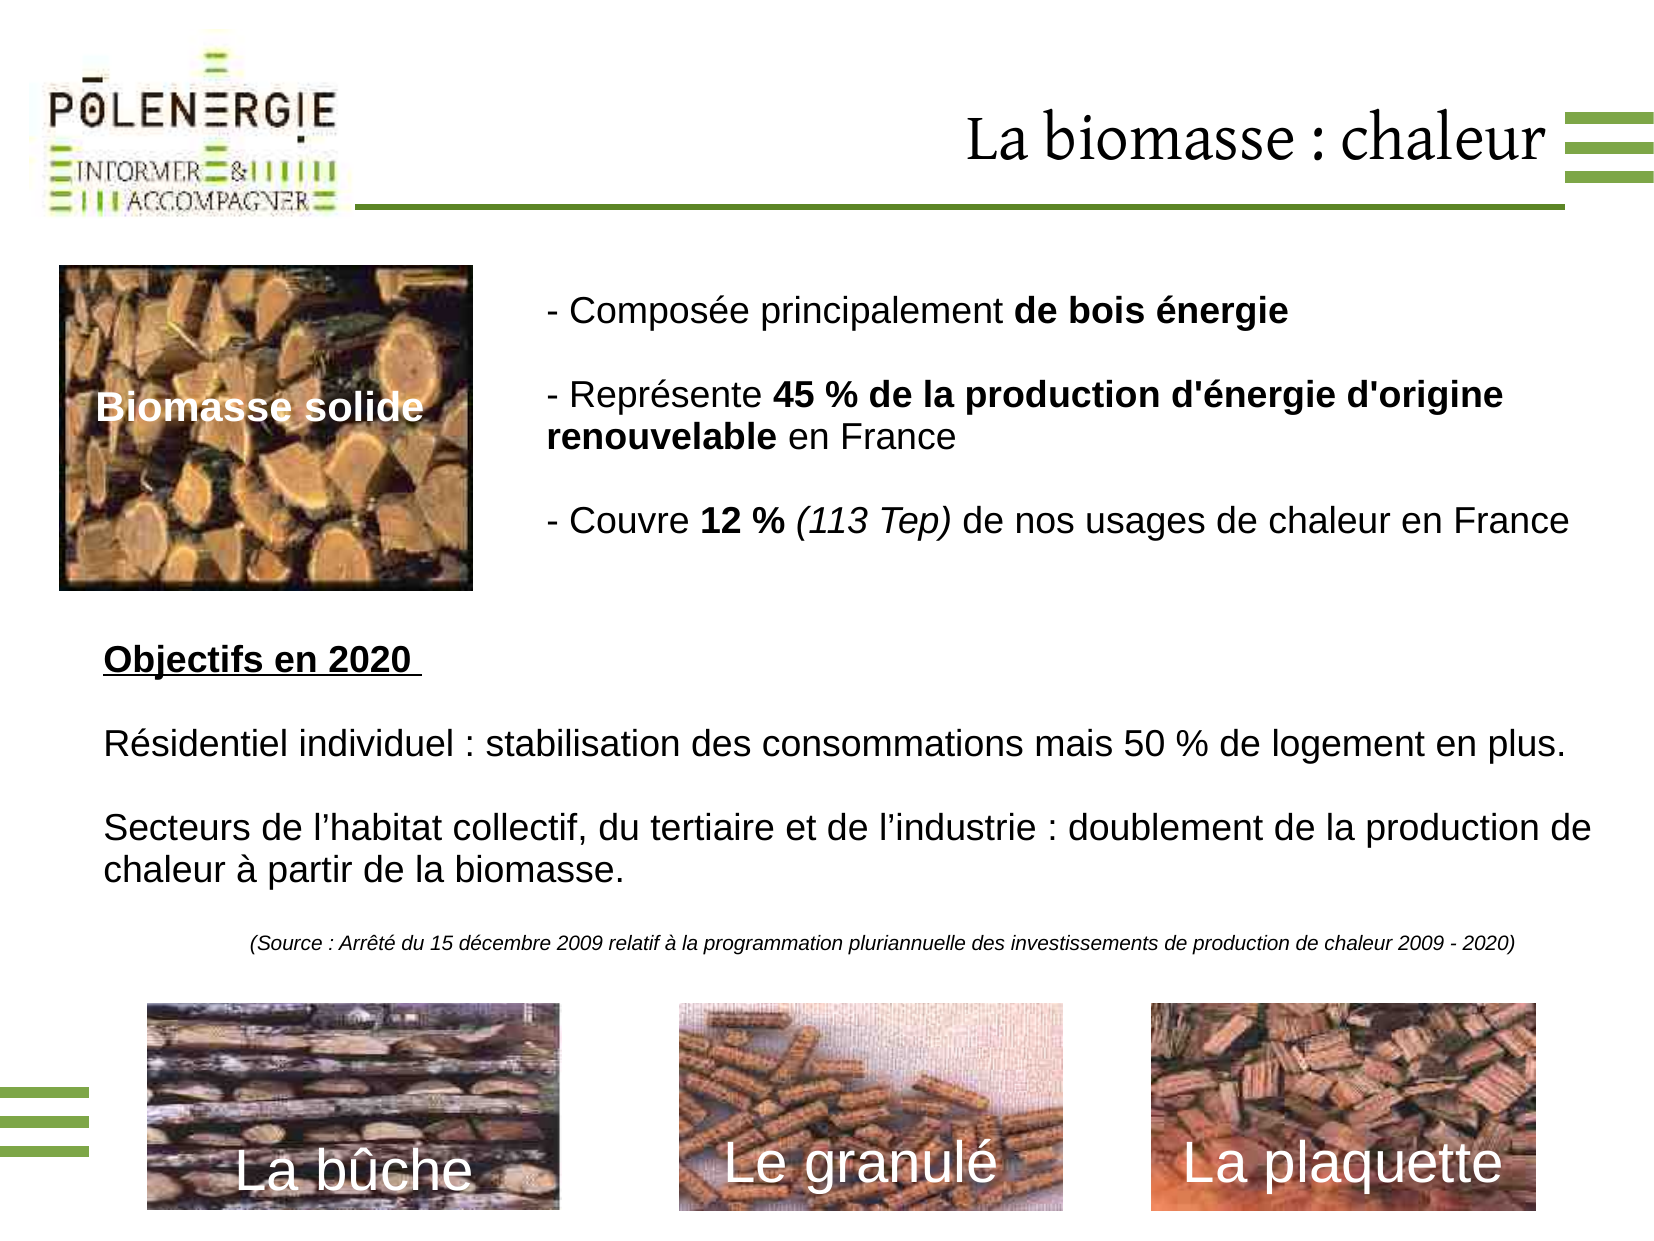

# La biomasse : chaleur
Biomasse solide
- Composée principalement de bois énergie
- Représente 45 % de la production d'énergie d'origine renouvelable en France
- Couvre 12 % (113 Tep) de nos usages de chaleur en France
Objectifs en 2020
Résidentiel individuel : stabilisation des consommations mais 50 % de logement en plus.
Secteurs de l’habitat collectif, du tertiaire et de l’industrie : doublement de la production de chaleur à partir de la biomasse.
(Source : Arrêté du 15 décembre 2009 relatif à la programmation pluriannuelle des investissements de production de chaleur 2009 - 2020)
La bûche
Le granulé
La plaquette